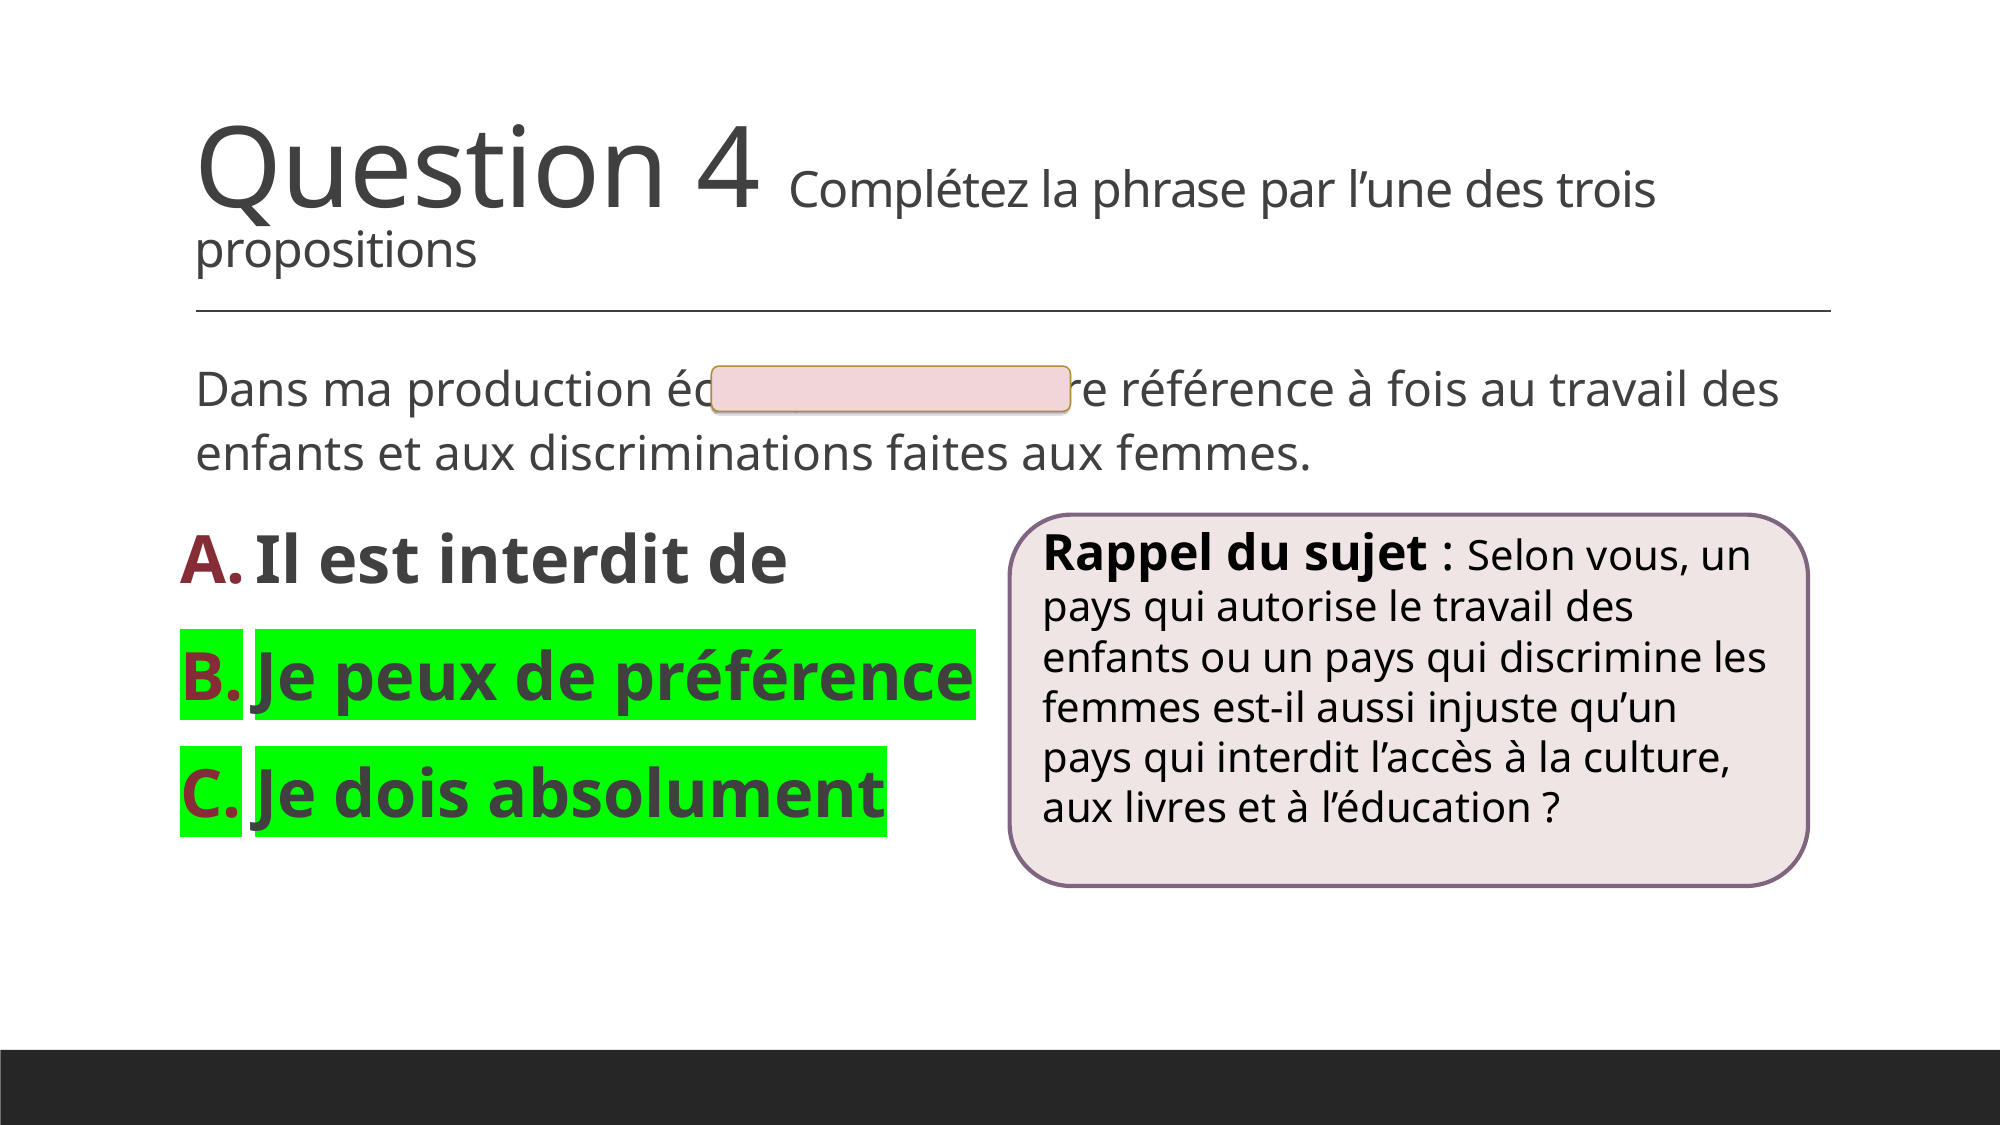

Question 4 Complétez la phrase par l’une des trois propositions
Dans ma production écrite, 			faire référence à fois au travail des enfants et aux discriminations faites aux femmes.
Il est interdit de
Je peux de préférence
Je dois absolument
Rappel du sujet : Selon vous, un pays qui autorise le travail des enfants ou un pays qui discrimine les femmes est-il aussi injuste qu’un pays qui interdit l’accès à la culture, aux livres et à l’éducation ?